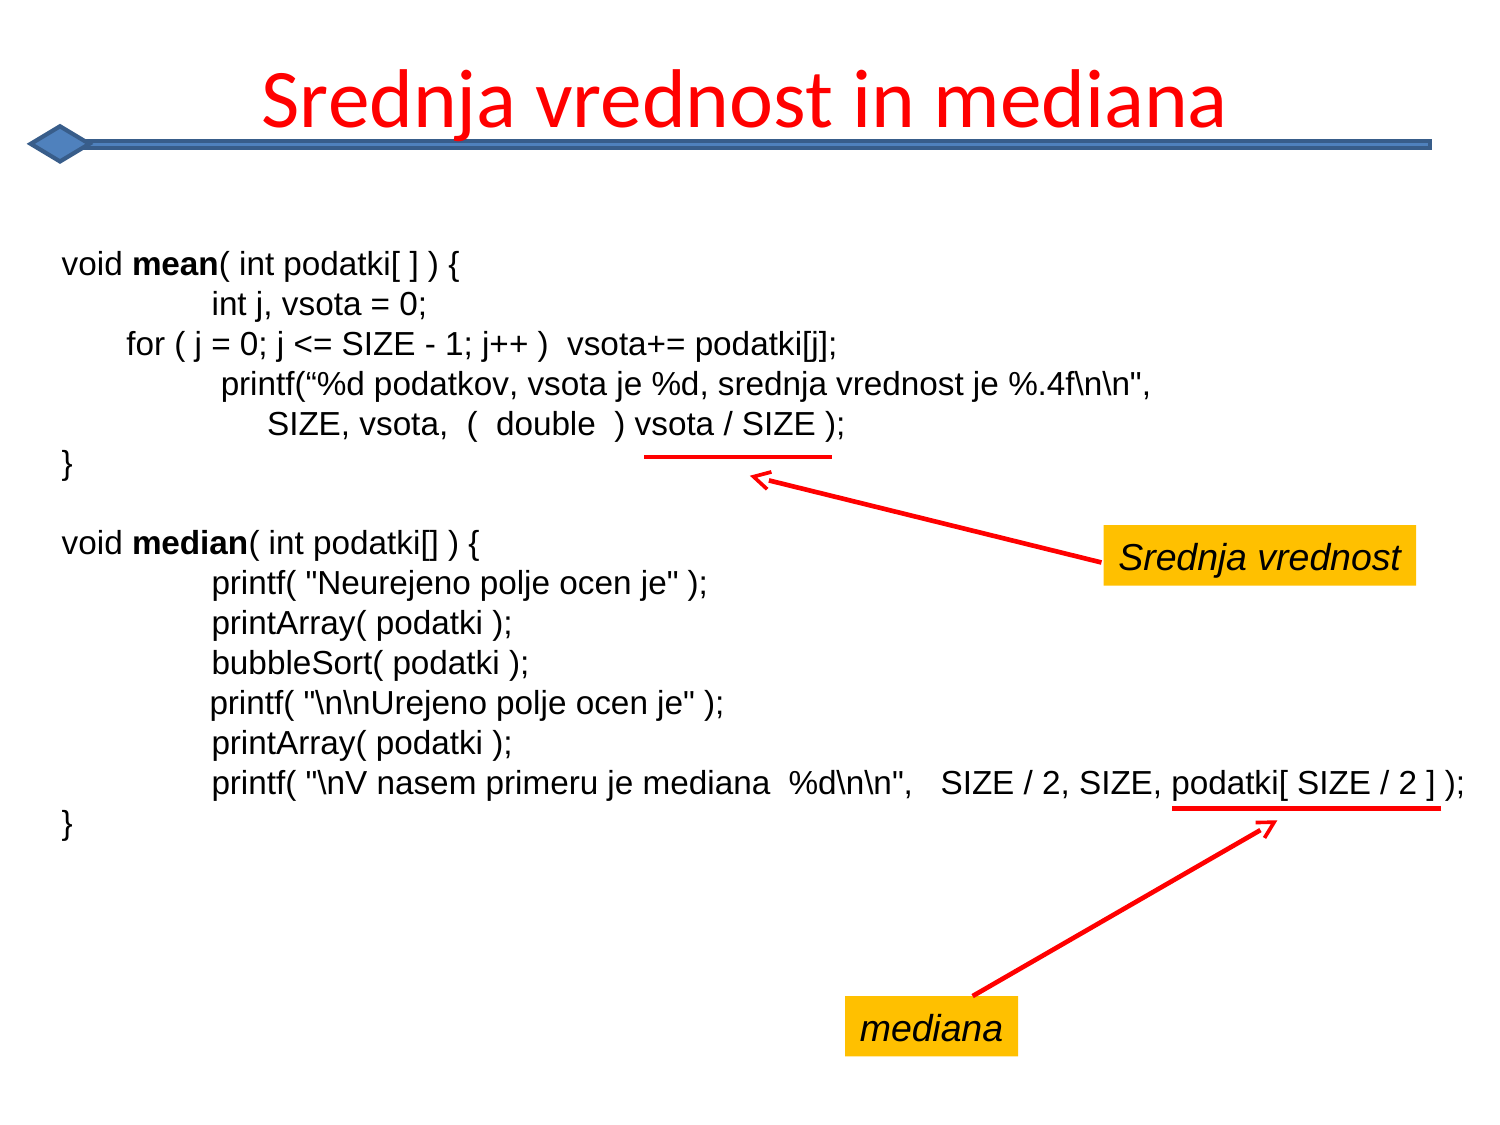

# Srednja vrednost in mediana
void mean( int podatki[ ] ) {
	int j, vsota = 0;
 for ( j = 0; j <= SIZE - 1; j++ ) vsota+= podatki[j];
	 printf(“%d podatkov, vsota je %d, srednja vrednost je %.4f\n\n",
	 SIZE, vsota, ( double ) vsota / SIZE );
}
void median( int podatki[] ) {
	printf( "Neurejeno polje ocen je" );
	printArray( podatki );
	bubbleSort( podatki );
 printf( "\n\nUrejeno polje ocen je" );
	printArray( podatki );
	printf( "\nV nasem primeru je mediana %d\n\n", SIZE / 2, SIZE, podatki[ SIZE / 2 ] );
}
Srednja vrednost
mediana